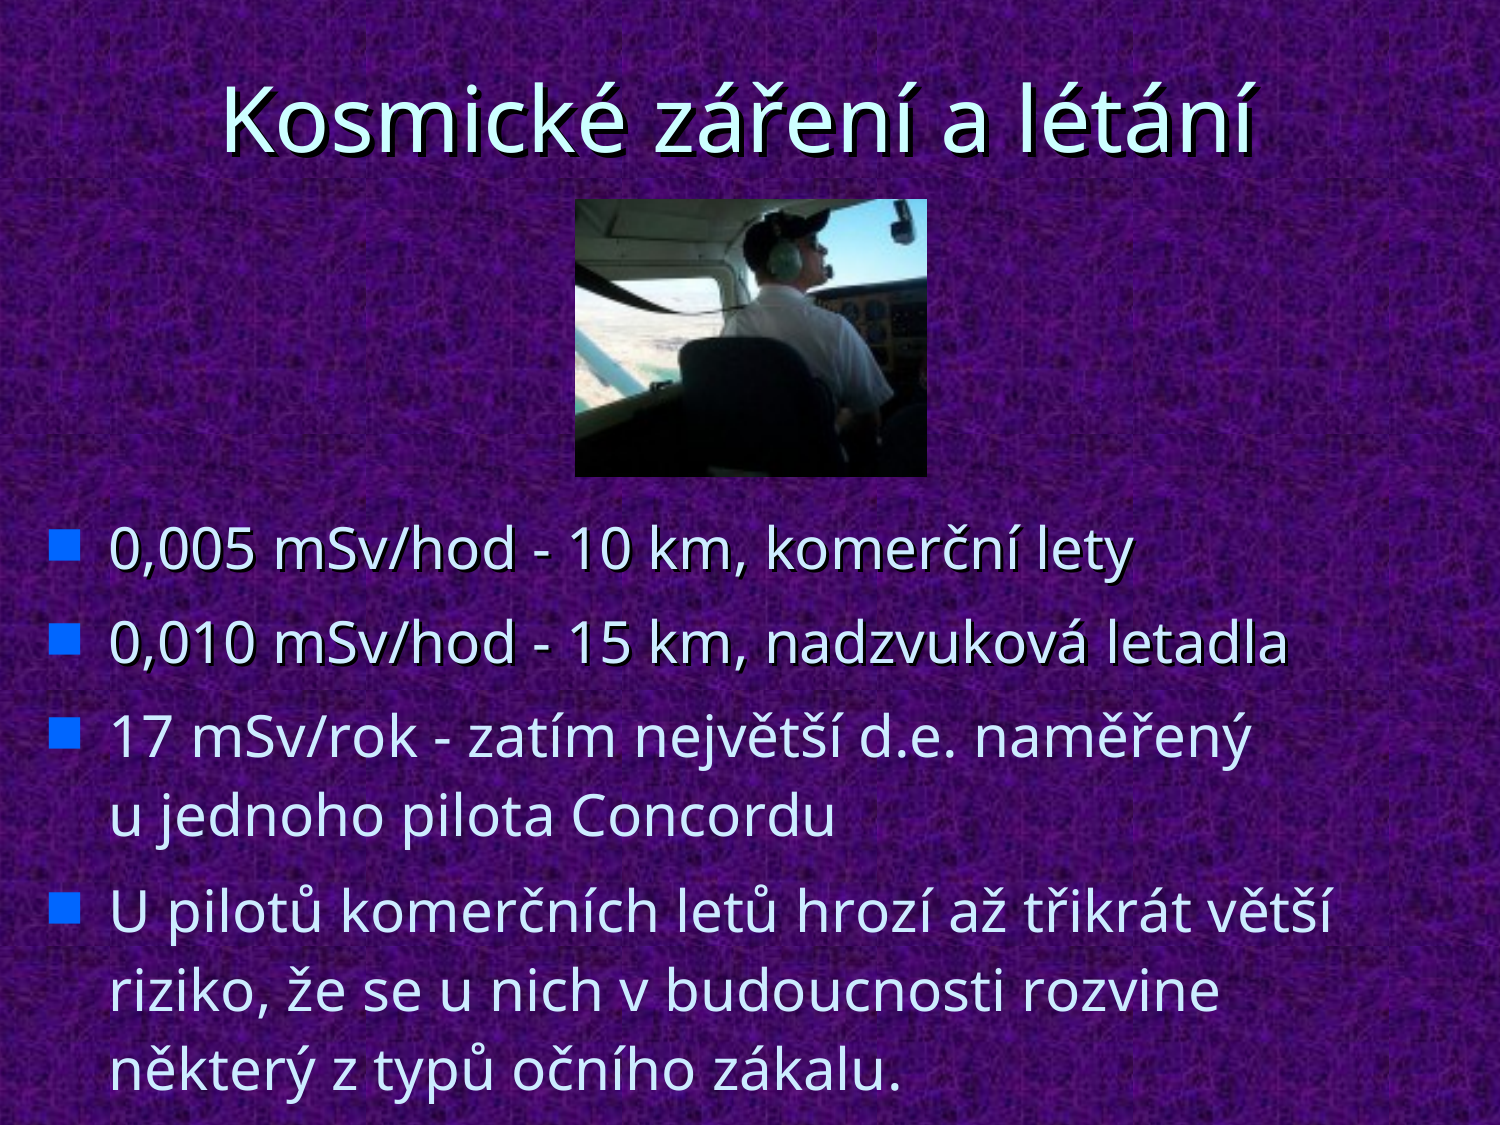

# Kosmické záření a létání
0,005 mSv/hod - 10 km, komerční lety
0,010 mSv/hod - 15 km, nadzvuková letadla
17 mSv/rok - zatím největší d.e. naměřený
u jednoho pilota Concordu
U pilotů komerčních letů hrozí až třikrát větší riziko, že se u nich v budoucnosti rozvine některý z typů očního zákalu.